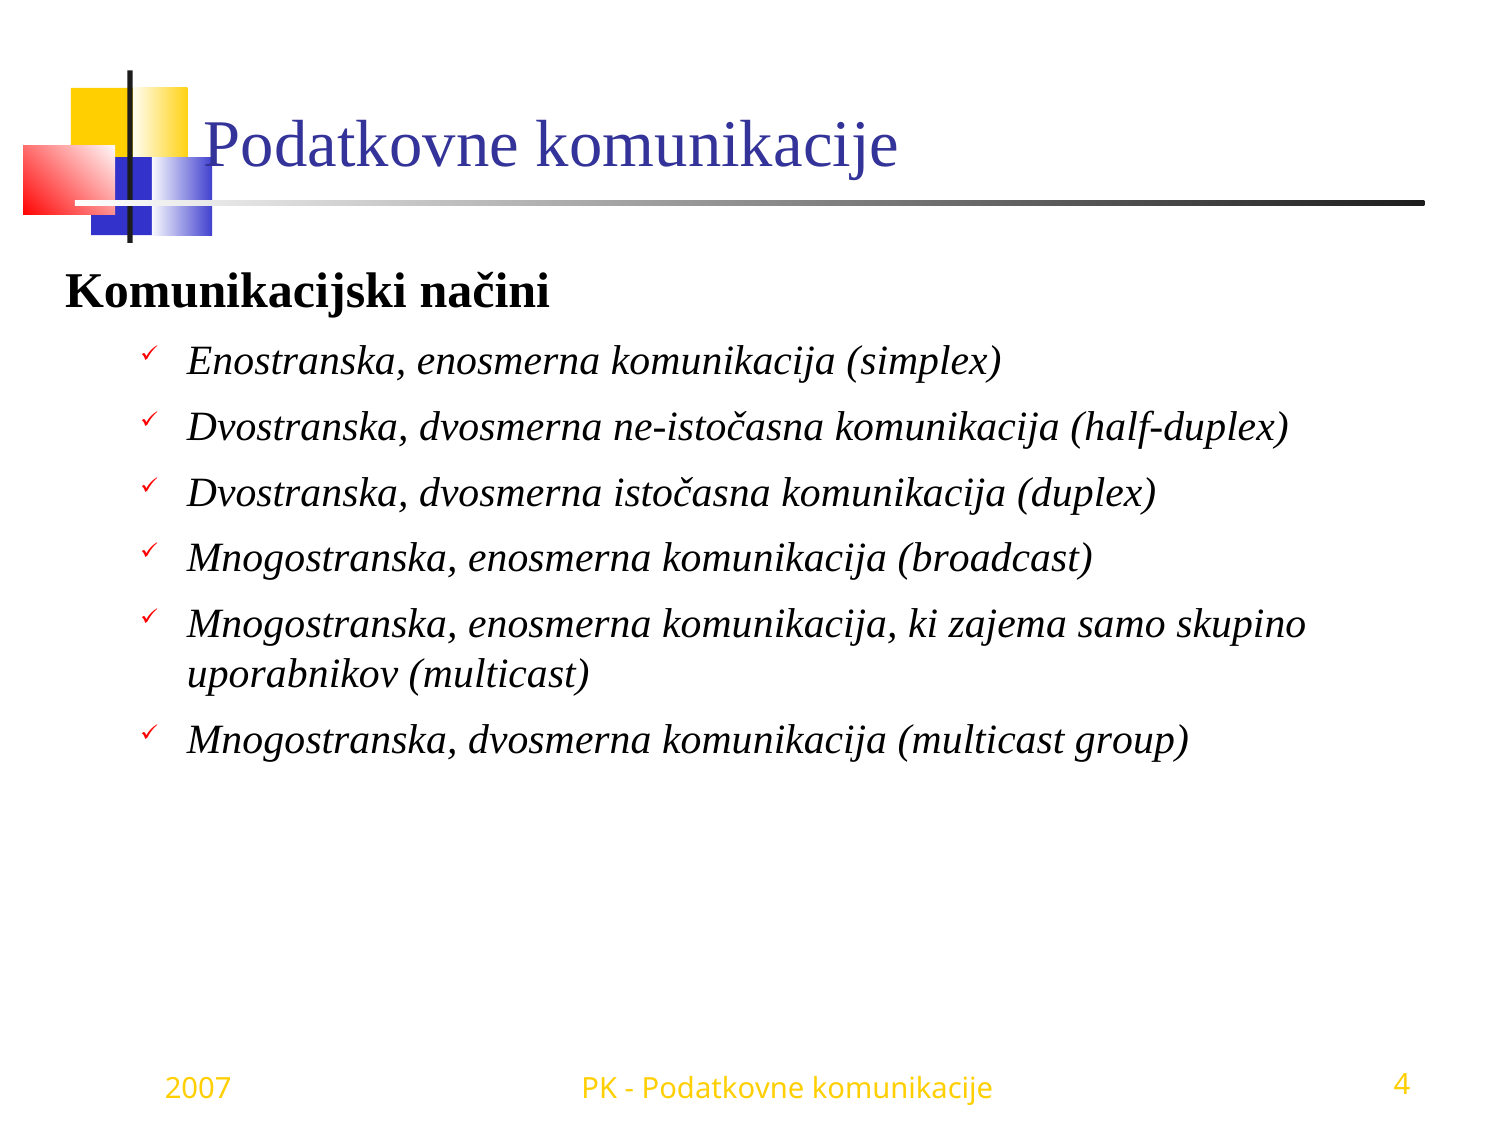

# Podatkovne komunikacije
Komunikacijski načini
Enostranska, enosmerna komunikacija (simplex)
Dvostranska, dvosmerna ne-istočasna komunikacija (half-duplex)
Dvostranska, dvosmerna istočasna komunikacija (duplex)
Mnogostranska, enosmerna komunikacija (broadcast)
Mnogostranska, enosmerna komunikacija, ki zajema samo skupino uporabnikov (multicast)
Mnogostranska, dvosmerna komunikacija (multicast group)
2007
PK - Podatkovne komunikacije